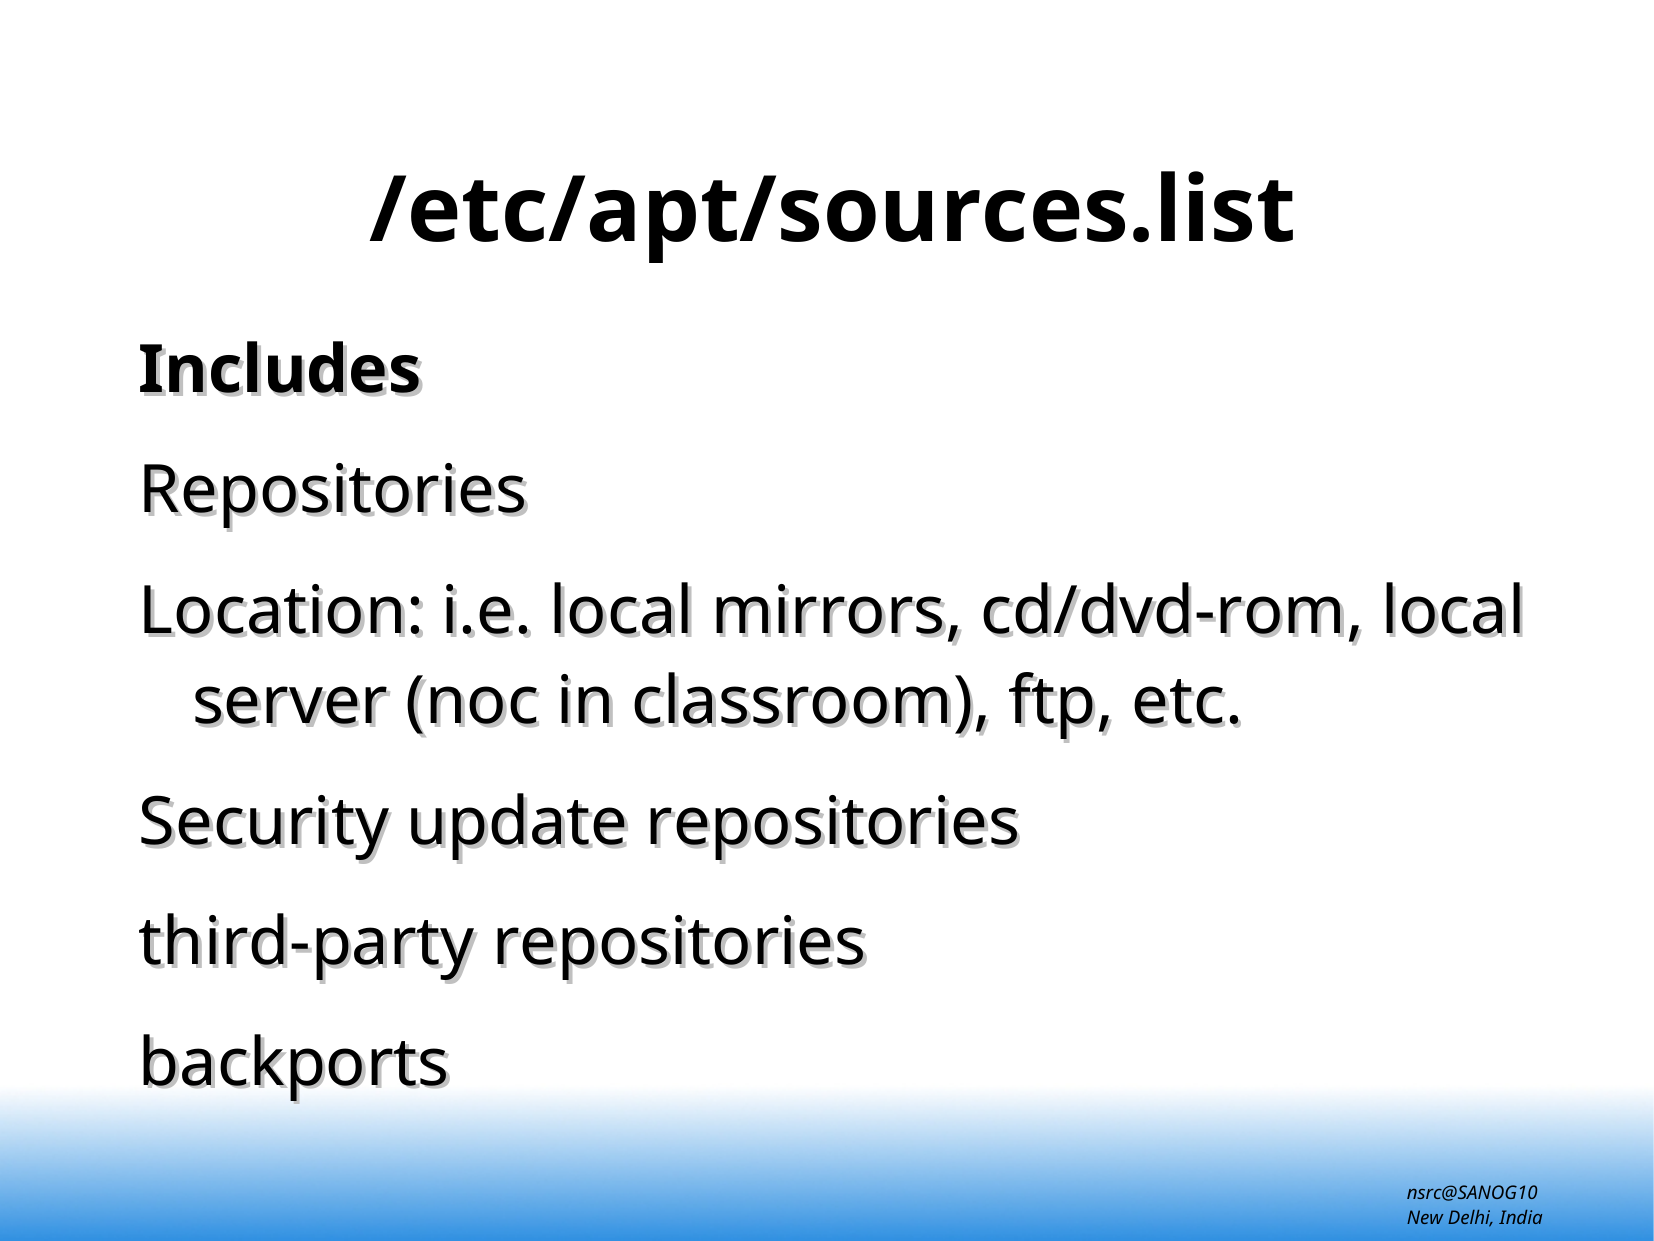

# /etc/apt/sources.list
Includes
Repositories
Location: i.e. local mirrors, cd/dvd-rom, local server (noc in classroom), ftp, etc.
Security update repositories
third-party repositories
backports